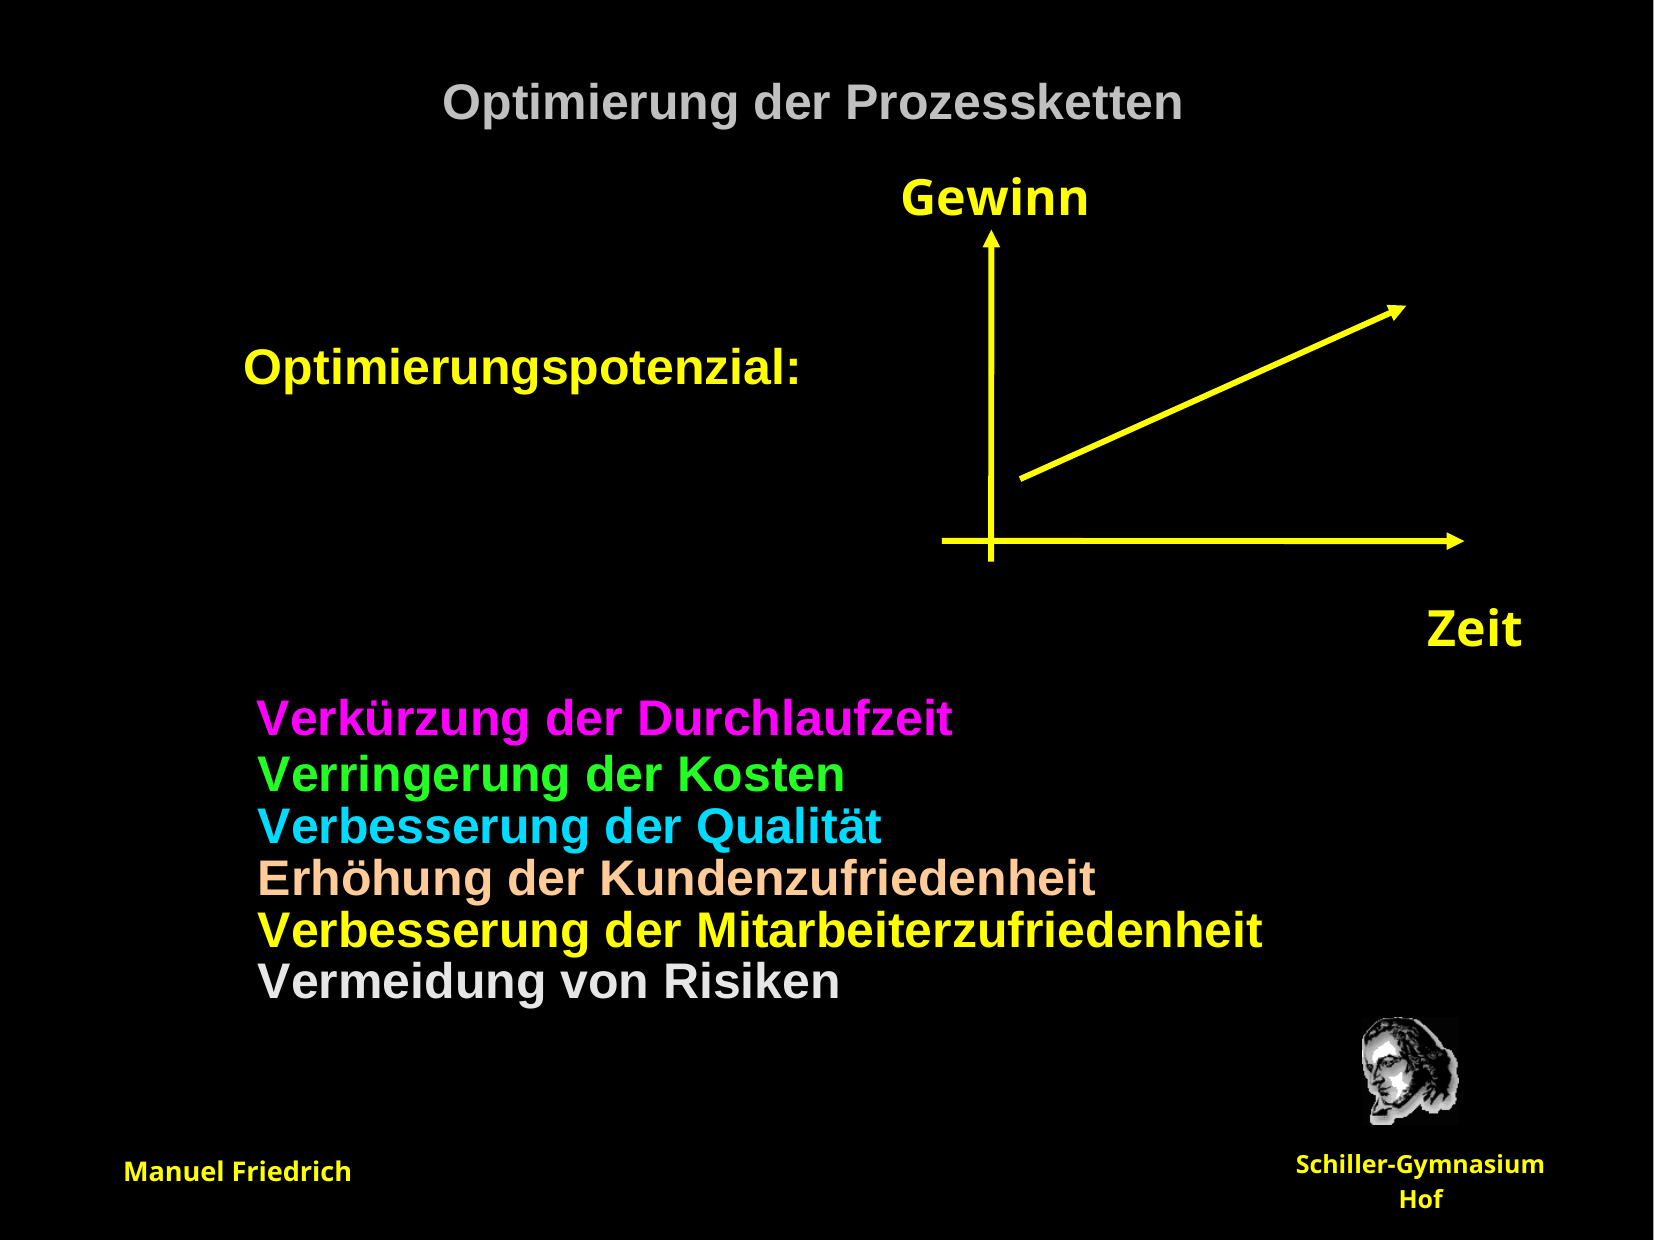

Optimierung der Prozessketten
Gewinn
Zeit
Optimierungspotenzial:
 Verkürzung der Durchlaufzeit
 Verringerung der Kosten
 Verbesserung der Qualität
 Erhöhung der Kundenzufriedenheit
 Verbesserung der Mitarbeiterzufriedenheit
 Vermeidung von Risiken
Schiller-Gymnasium
Hof
Manuel Friedrich